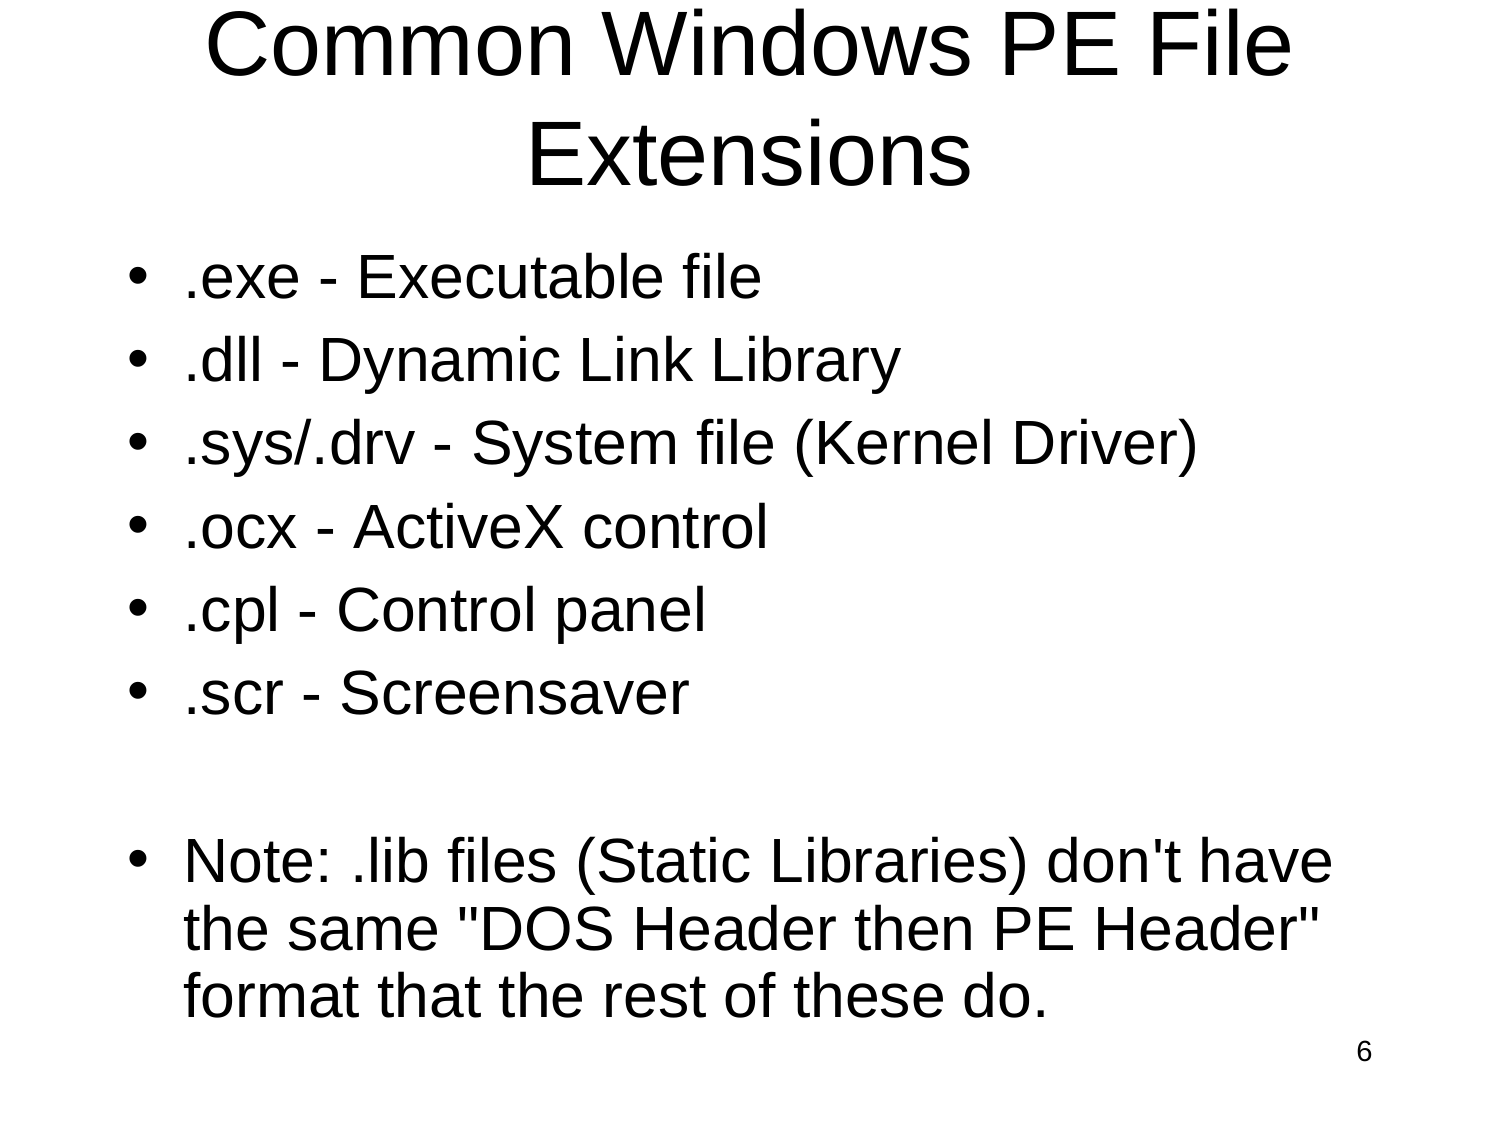

# Common Windows PE File Extensions
.exe - Executable file
.dll - Dynamic Link Library
.sys/.drv - System file (Kernel Driver)
.ocx - ActiveX control
.cpl - Control panel
.scr - Screensaver
Note: .lib files (Static Libraries) don't have the same "DOS Header then PE Header" format that the rest of these do.